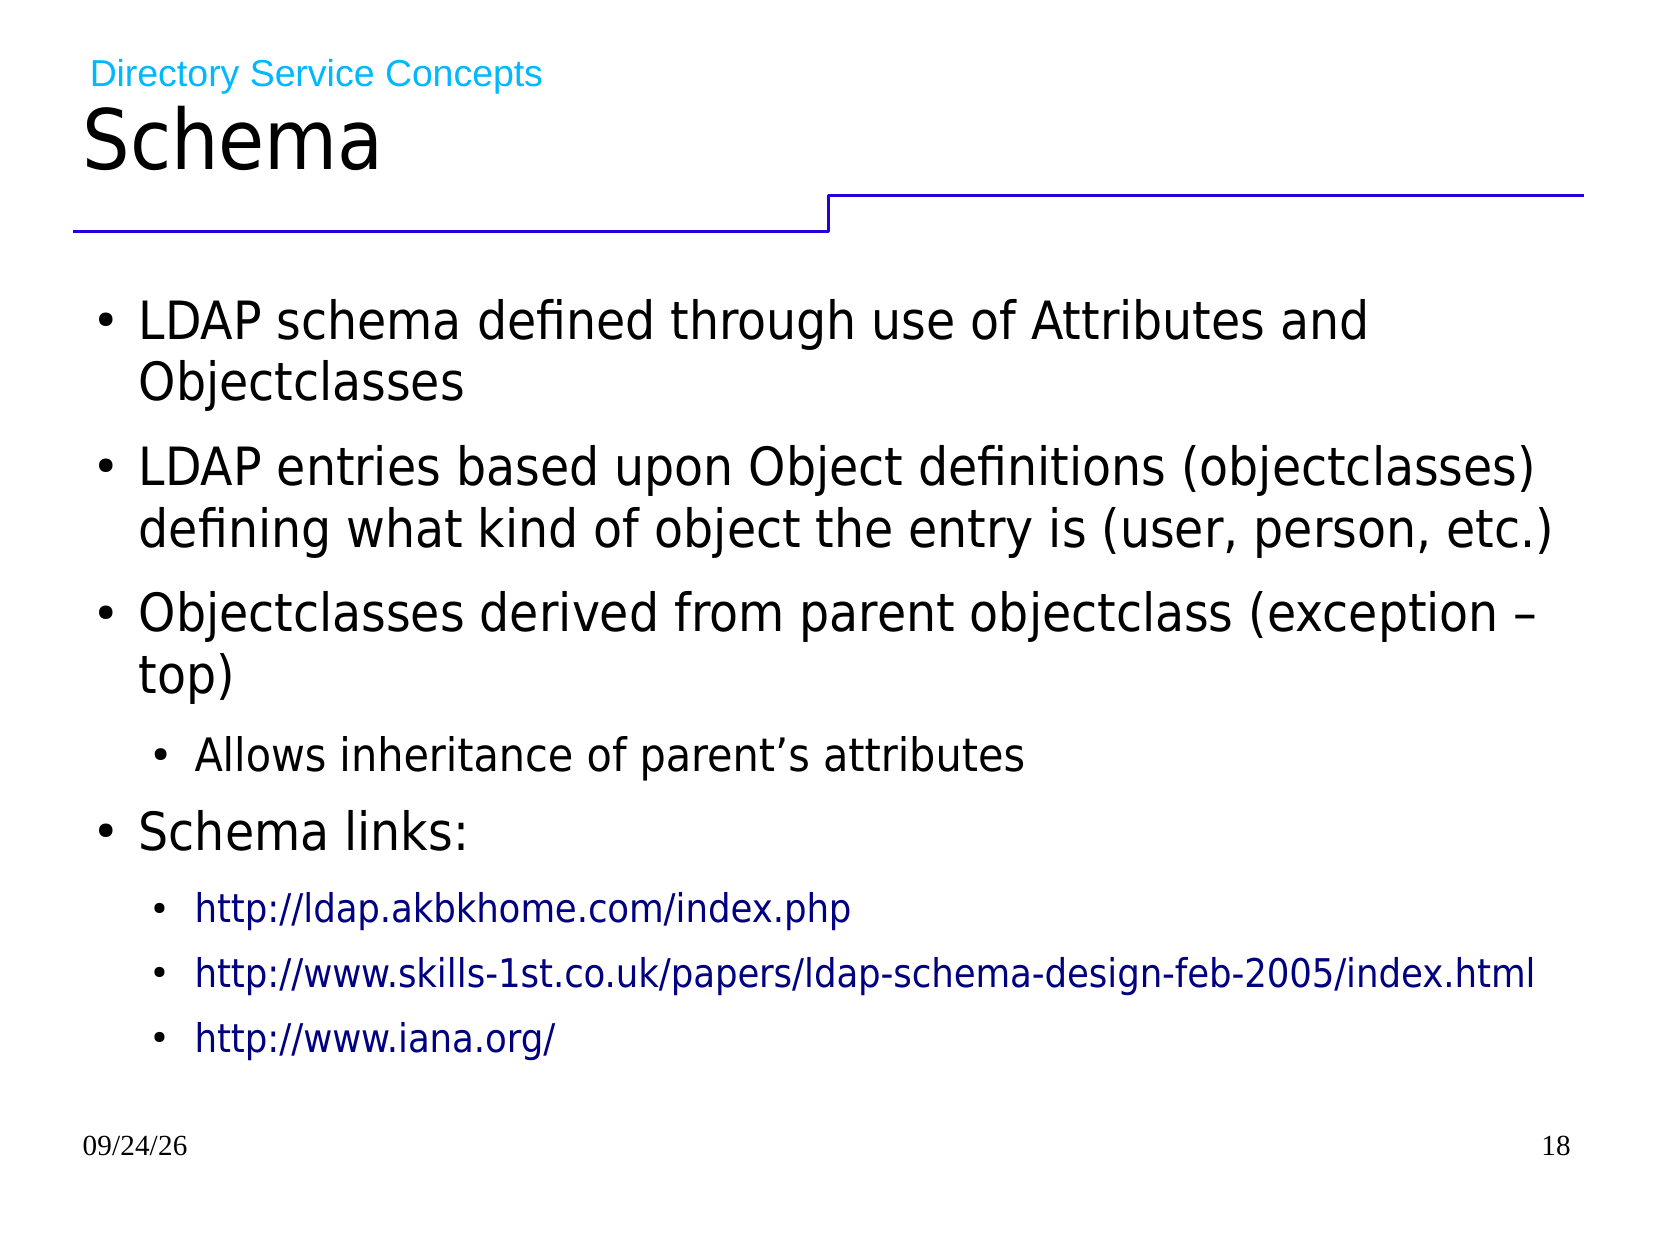

Directory Service Concepts
# Schema
LDAP schema defined through use of Attributes and Objectclasses
LDAP entries based upon Object definitions (objectclasses) defining what kind of object the entry is (user, person, etc.)
Objectclasses derived from parent objectclass (exception – top)
Allows inheritance of parent’s attributes
Schema links:
http://ldap.akbkhome.com/index.php
http://www.skills-1st.co.uk/papers/ldap-schema-design-feb-2005/index.html
http://www.iana.org/
18